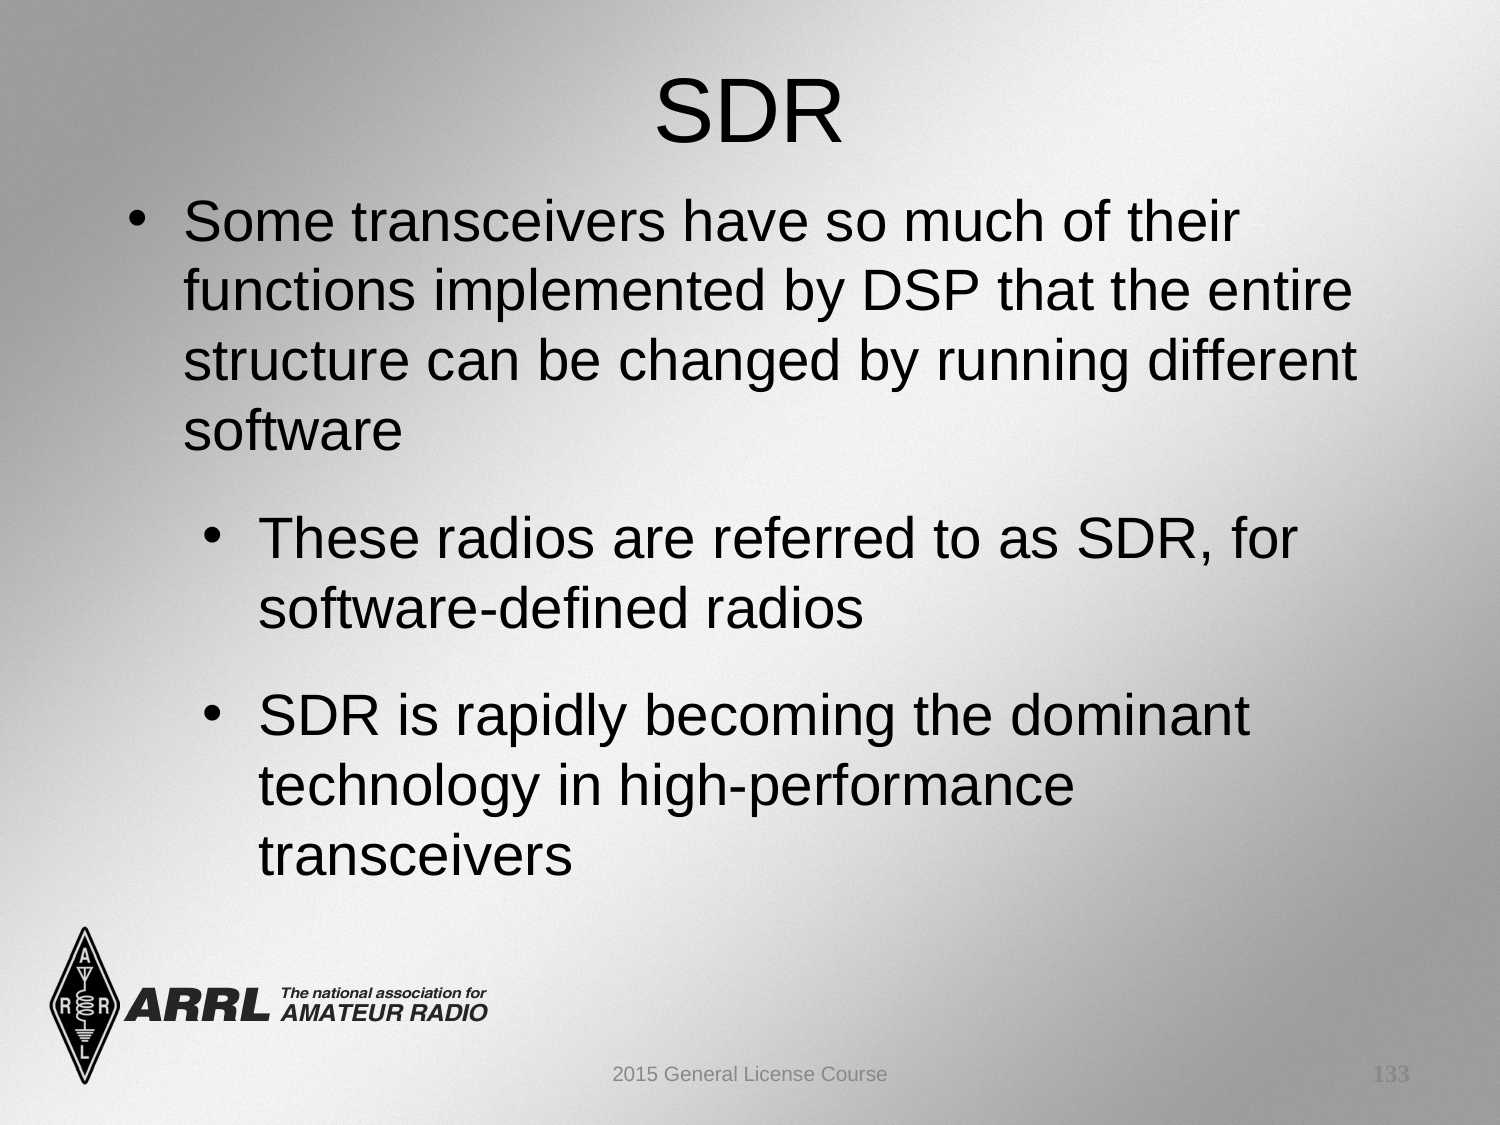

SDR
Some transceivers have so much of their functions implemented by DSP that the entire structure can be changed by running different software
These radios are referred to as SDR, for software-defined radios
SDR is rapidly becoming the dominant technology in high-performance transceivers
2015 General License Course